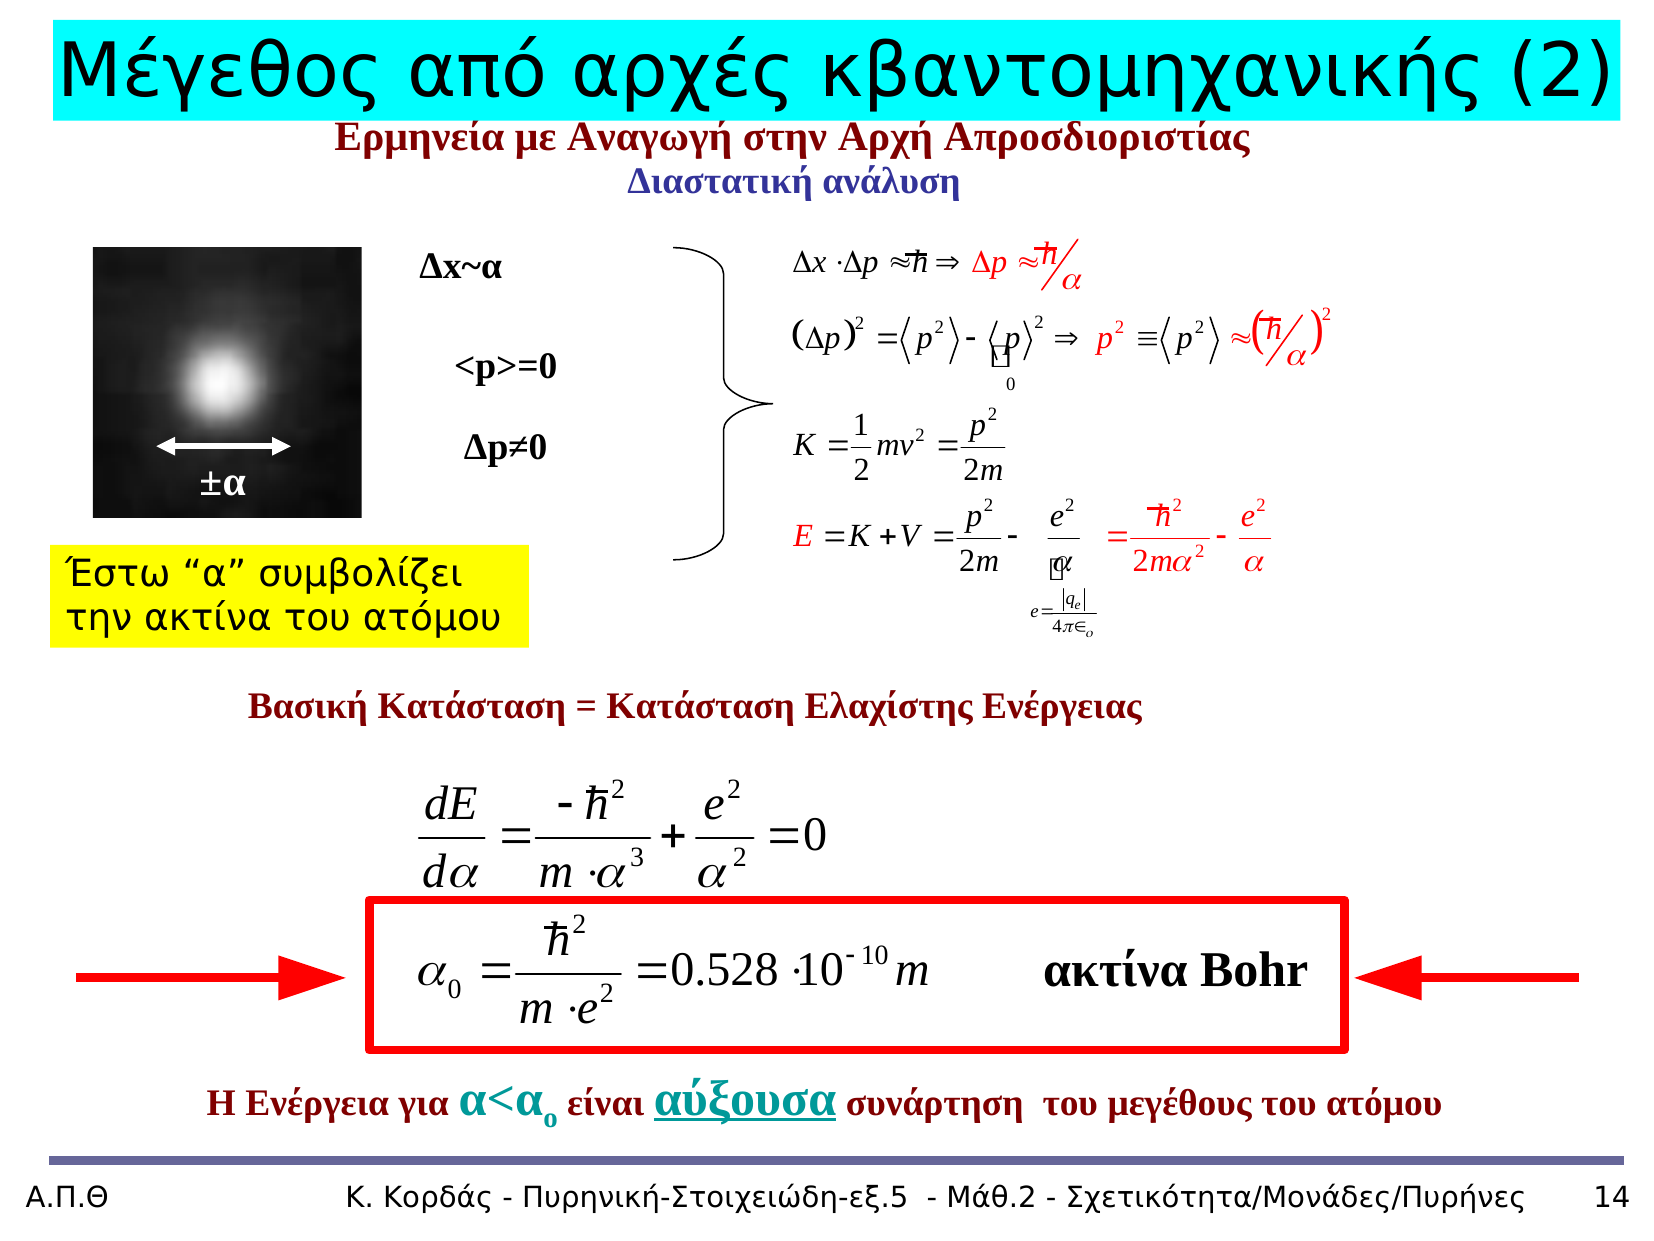

# Μέγεθος από αρχές κβαντομηχανικής (2)
Ερμηνεία με Αναγωγή στην Αρχή Απροσδιοριστίας
Διαστατική ανάλυση
Δx~α
<p>=0
Δp≠0
±α
Έστω “α” συμβολίζει
την ακτίνα του ατόμου
Βασική Κατάσταση = Κατάσταση Ελαχίστης Ενέργειας
ακτίνα Bohr
Η Ενέργεια για α<αο είναι αύξουσα συνάρτηση του μεγέθους του ατόμου
Α.Π.Θ
Κ. Κορδάς - Πυρηνική-Στοιχειώδη-εξ.5 - Μάθ.2 - Σχετικότητα/Μονάδες/Πυρήνες
14